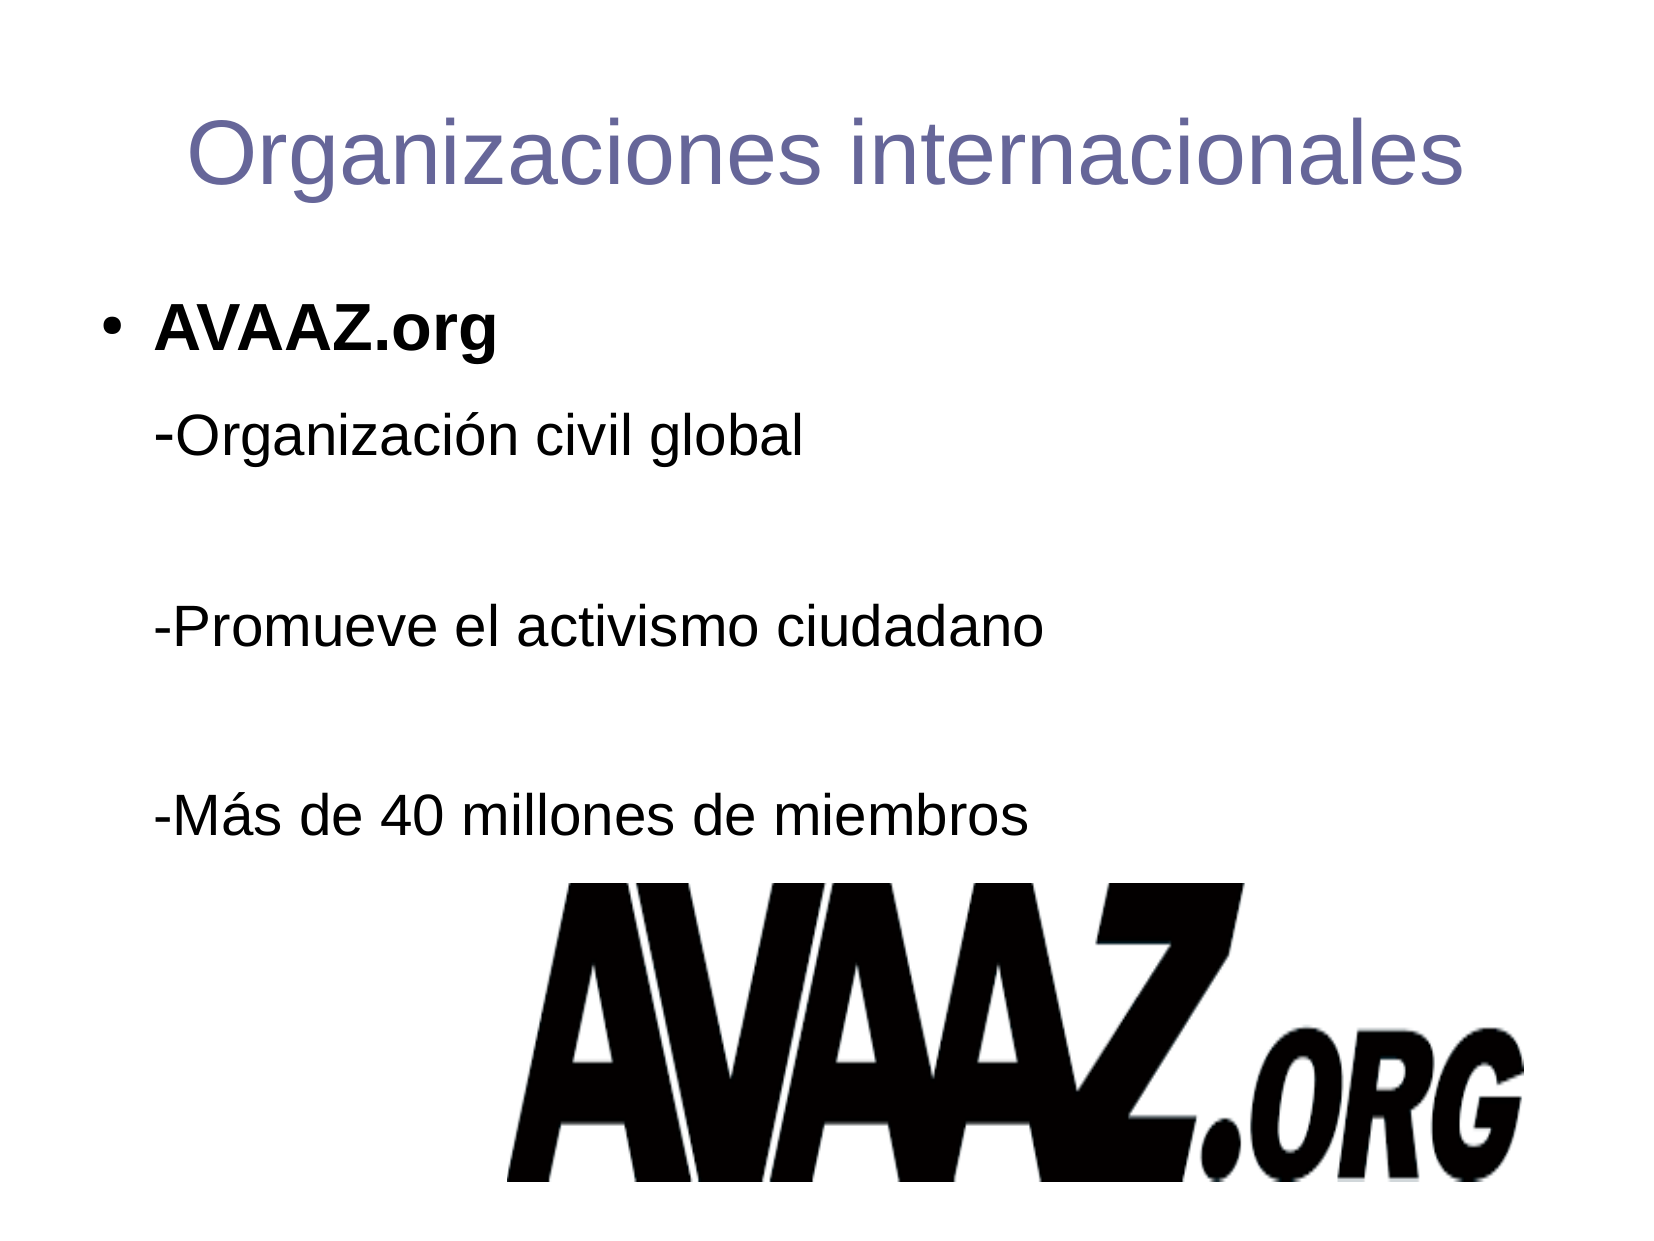

# Organizaciones internacionales
AVAAZ.org
-Organización civil global
-Promueve el activismo ciudadano
-Más de 40 millones de miembros